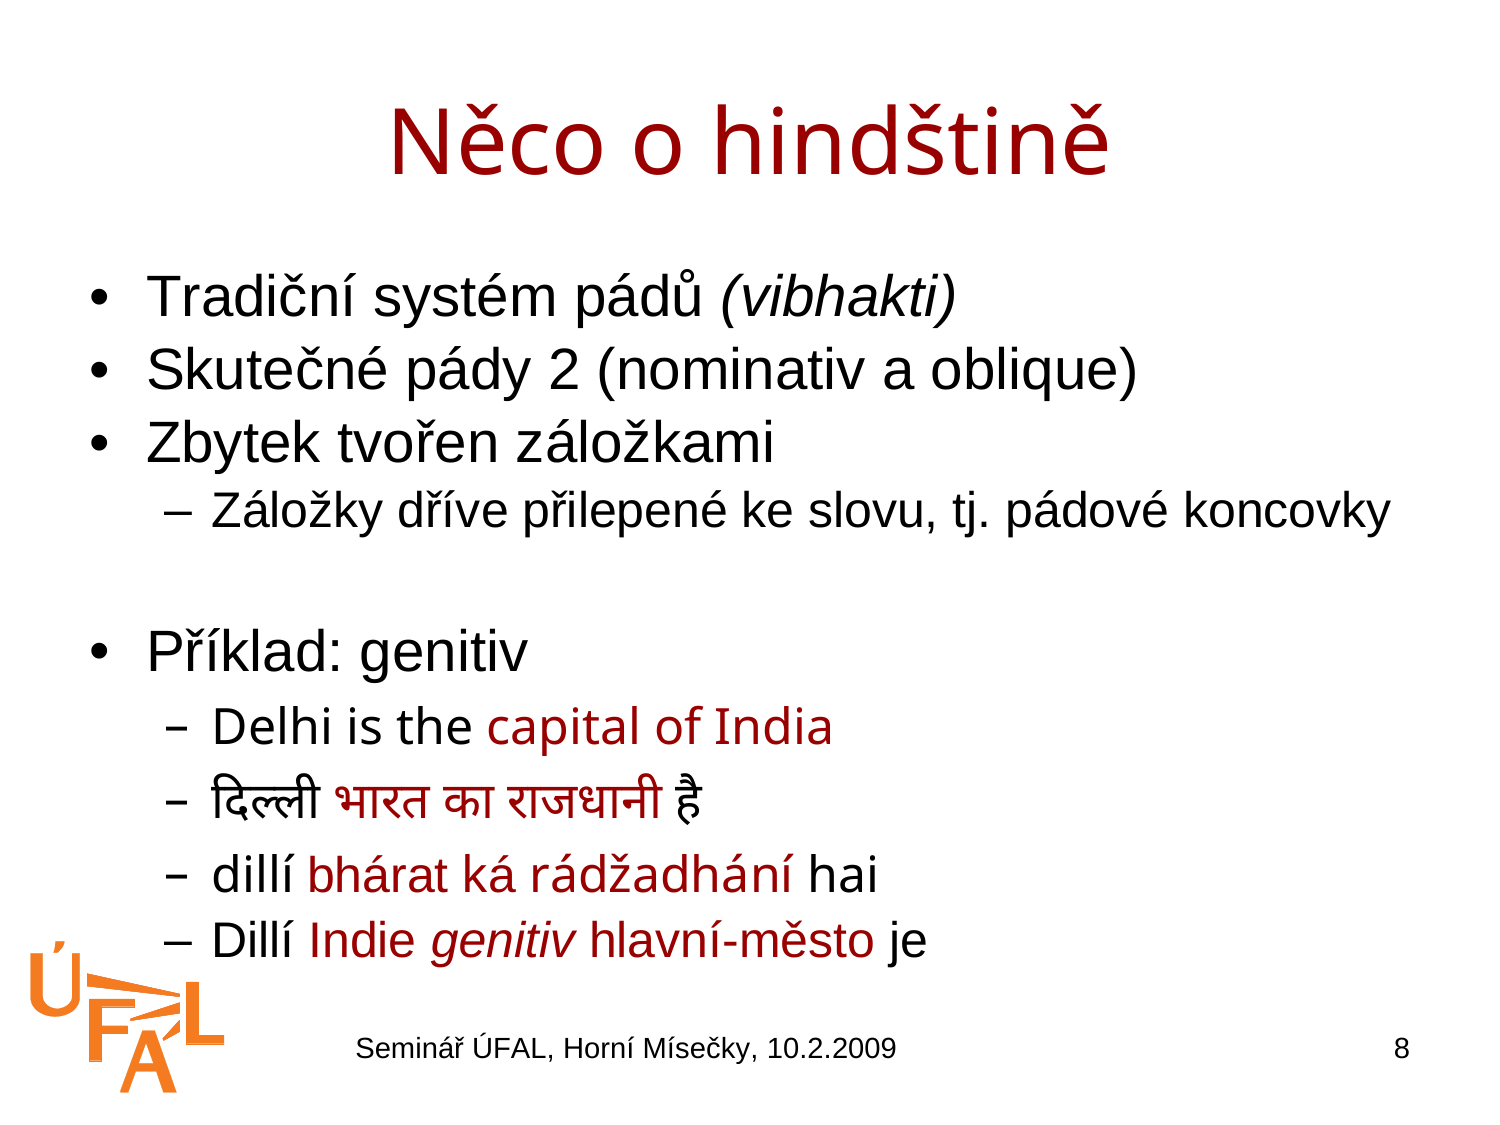

# Něco o hindštině
Tradiční systém pádů (vibhakti)
Skutečné pády 2 (nominativ a oblique)
Zbytek tvořen záložkami
Záložky dříve přilepené ke slovu, tj. pádové koncovky
Příklad: genitiv
Delhi is the capital of India
दिल्ली भारत का राजधानी है
dillí bhárat ká rádžadhání hai
Dillí Indie genitiv hlavní-město je
Seminář ÚFAL, Horní Mísečky, 10.2.2009
8